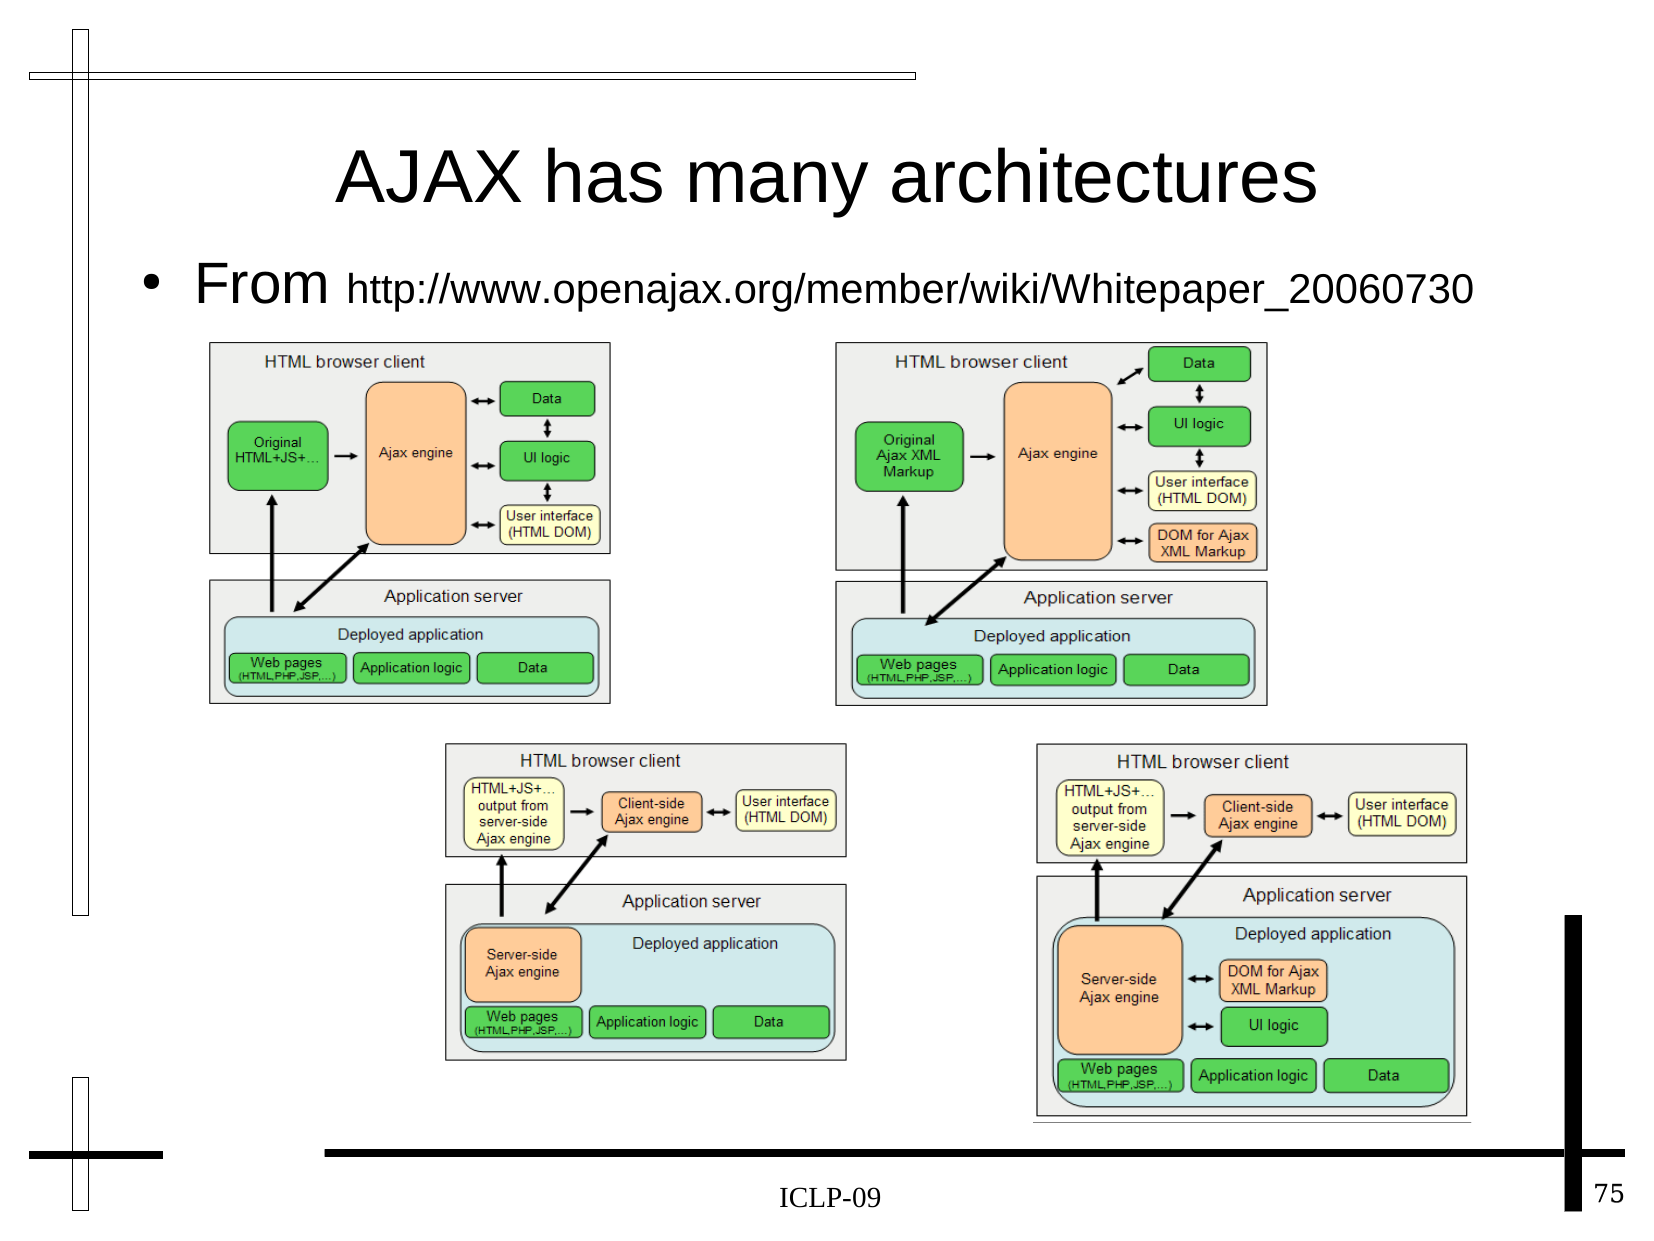

# AJAX has many architectures
From http://www.openajax.org/member/wiki/Whitepaper_20060730